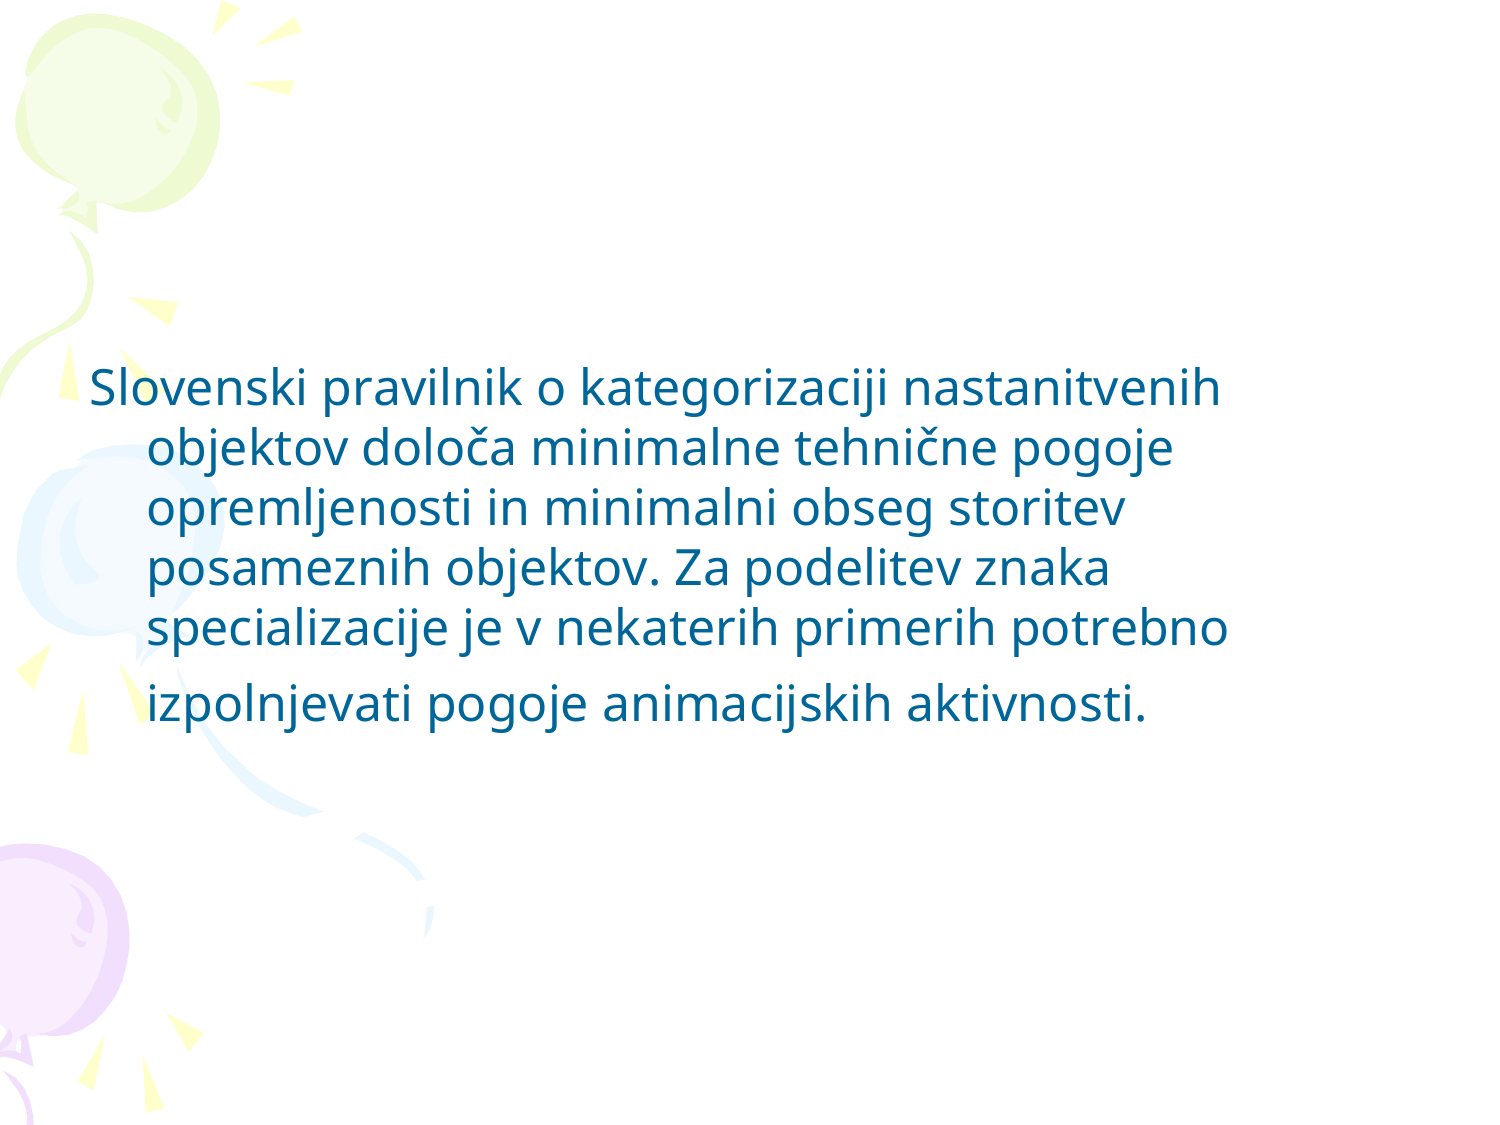

#
Slovenski pravilnik o kategorizaciji nastanitvenih objektov določa minimalne tehnične pogoje opremljenosti in minimalni obseg storitev posameznih objektov. Za podelitev znaka specializacije je v nekaterih primerih potrebno izpolnjevati pogoje animacijskih aktivnosti.